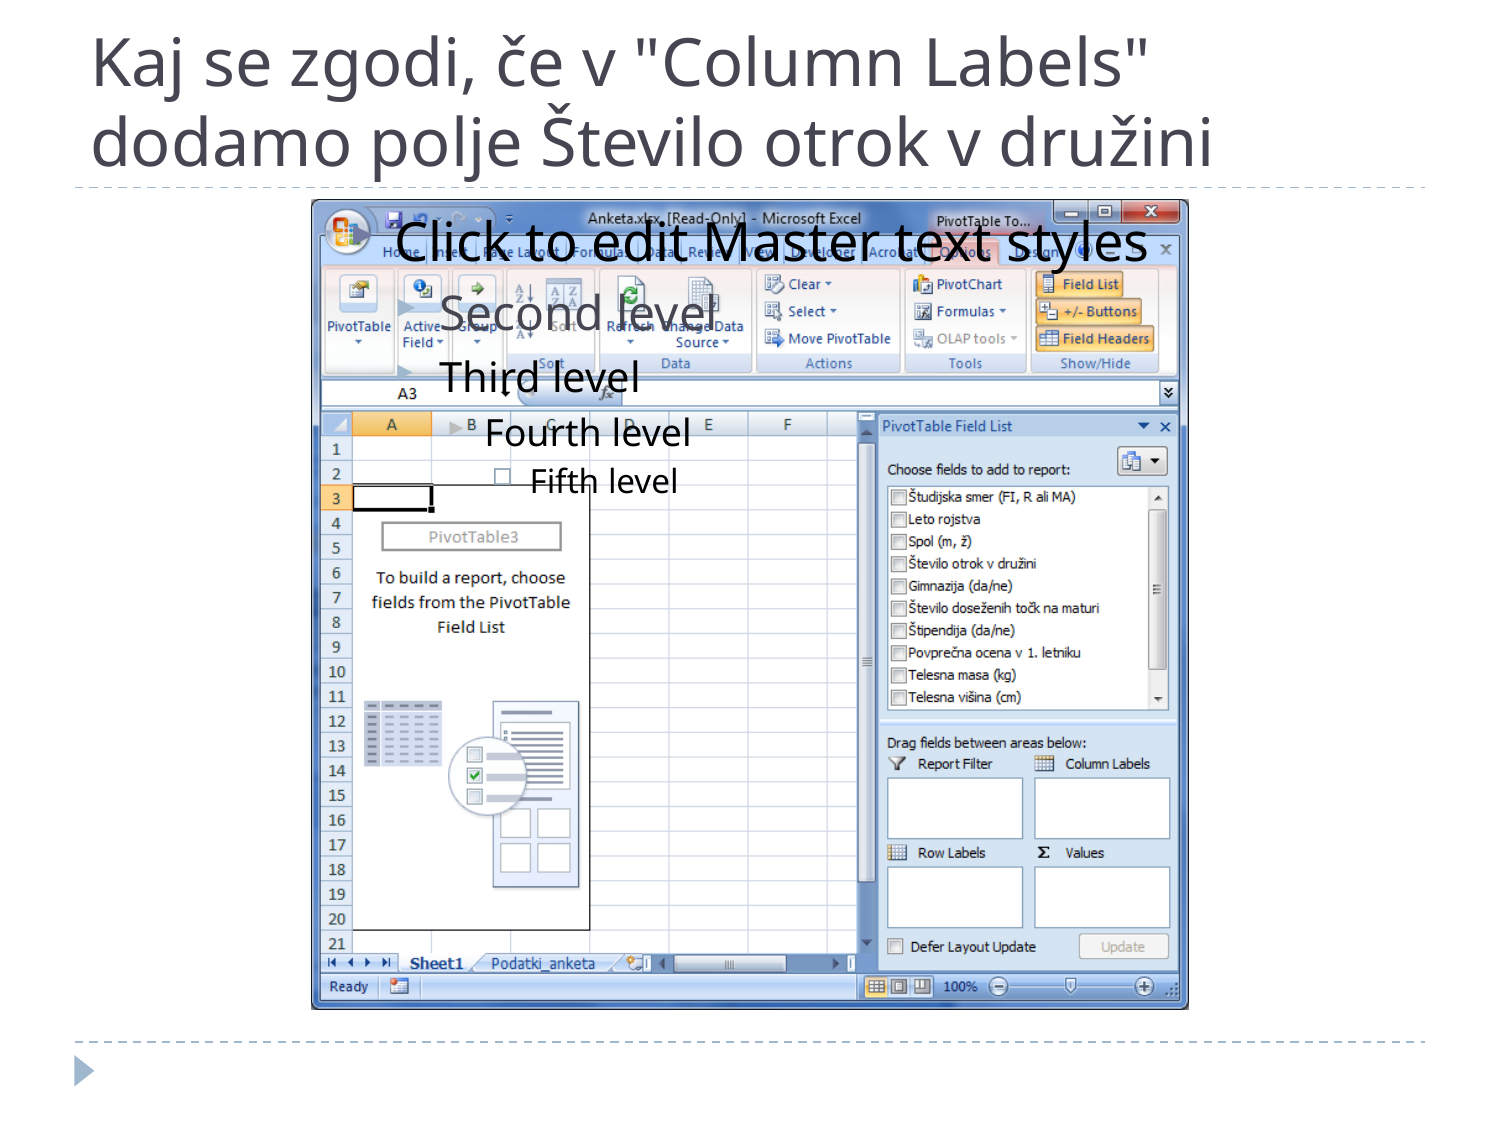

# Kaj se zgodi, če v "Column Labels" dodamo polje Število otrok v družini
Click to edit Master text styles
Second level
Third level
Fourth level
Fifth level